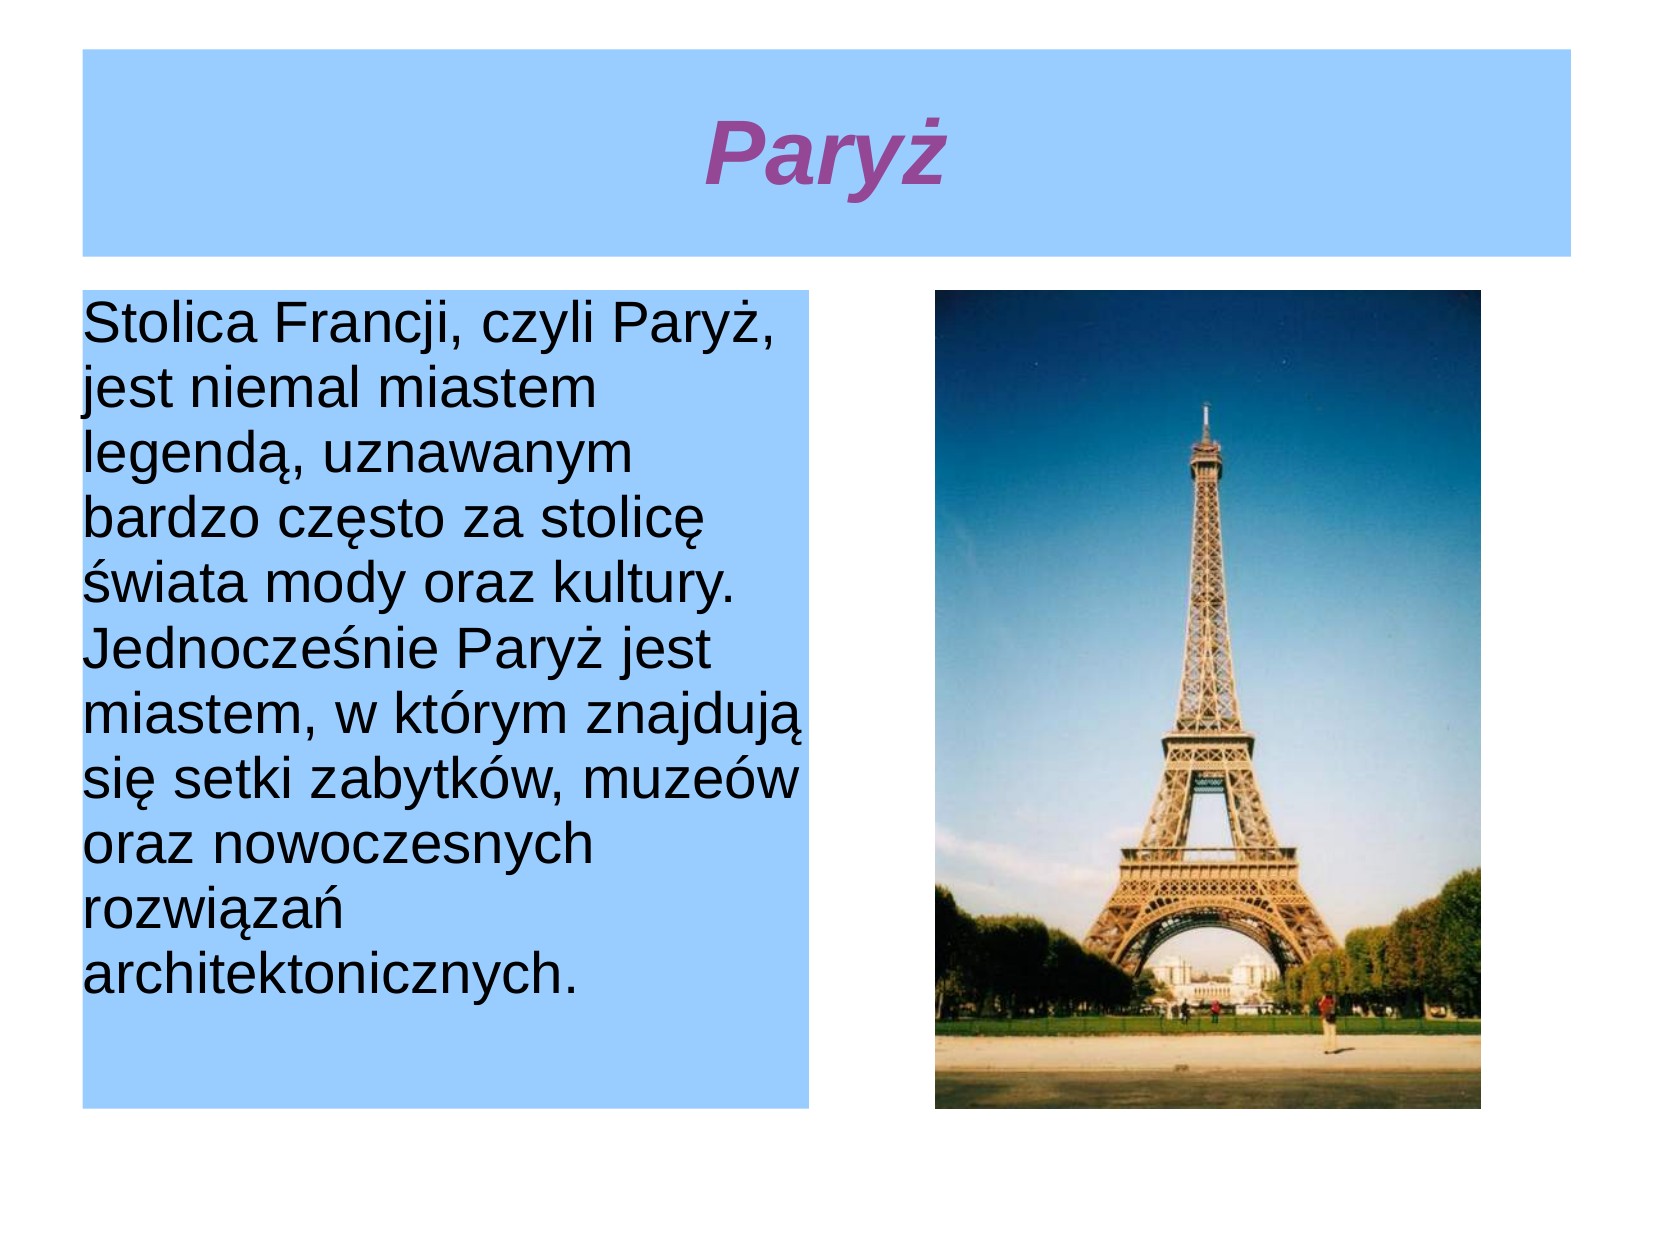

# Paryż
Stolica Francji, czyli Paryż, jest niemal miastem legendą, uznawanym bardzo często za stolicę świata mody oraz kultury. Jednocześnie Paryż jest miastem, w którym znajdują się setki zabytków, muzeów oraz nowoczesnych rozwiązań architektonicznych.